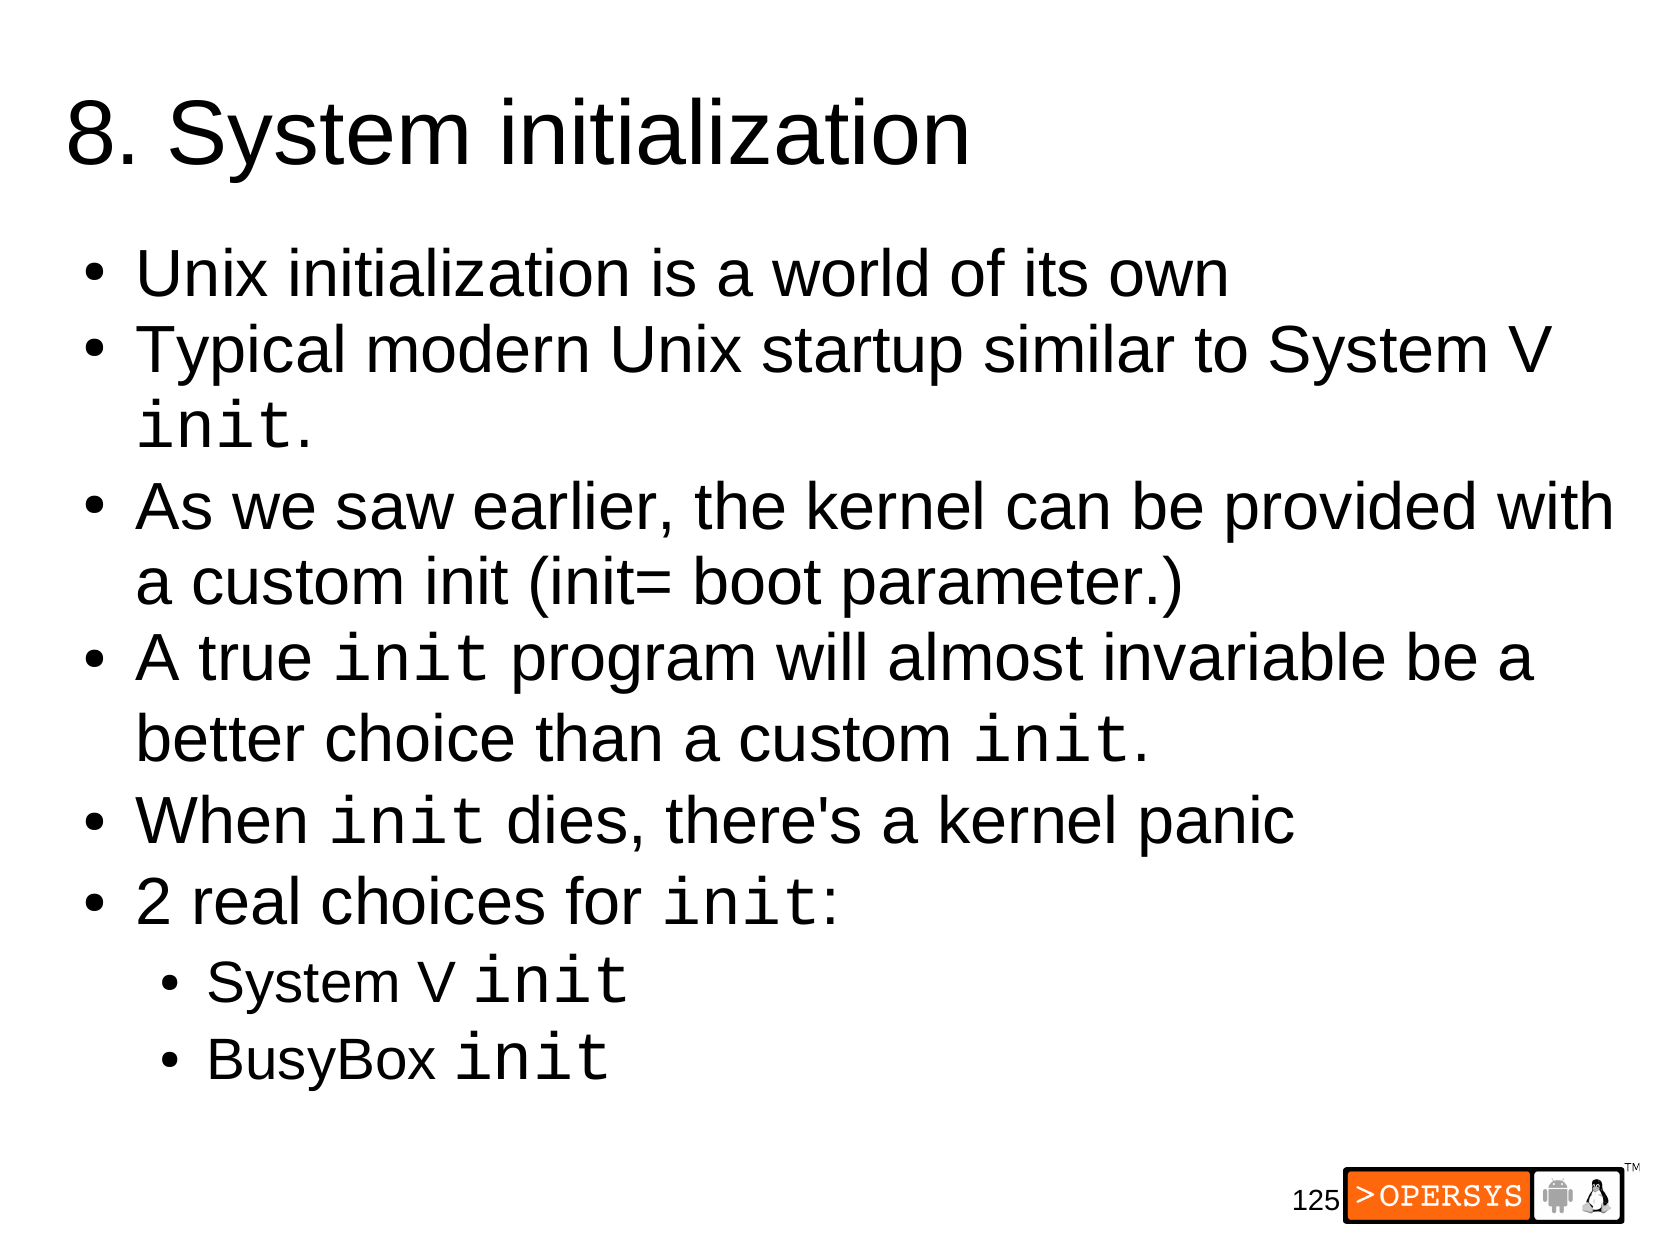

# 8. System initialization
Unix initialization is a world of its own
Typical modern Unix startup similar to System V init.
As we saw earlier, the kernel can be provided with a custom init (init= boot parameter.)
A true init program will almost invariable be a better choice than a custom init.
When init dies, there's a kernel panic
2 real choices for init:
System V init
BusyBox init